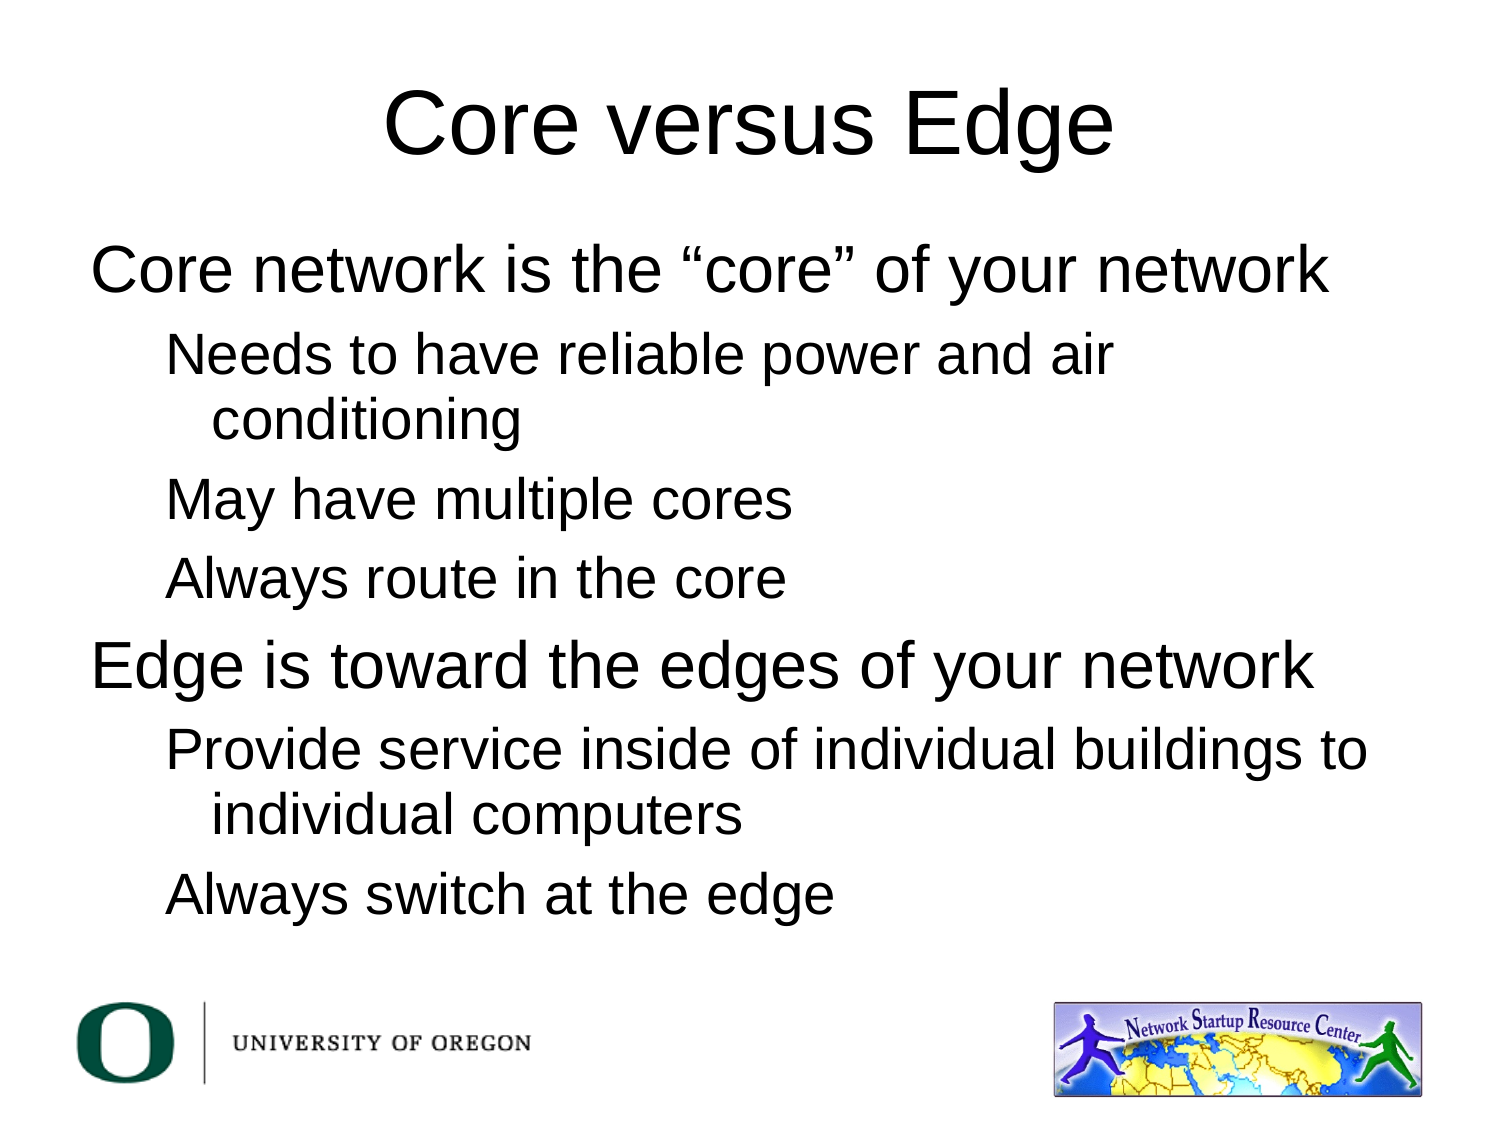

# Core versus Edge
Core network is the “core” of your network
Needs to have reliable power and air conditioning
May have multiple cores
Always route in the core
Edge is toward the edges of your network
Provide service inside of individual buildings to individual computers
Always switch at the edge